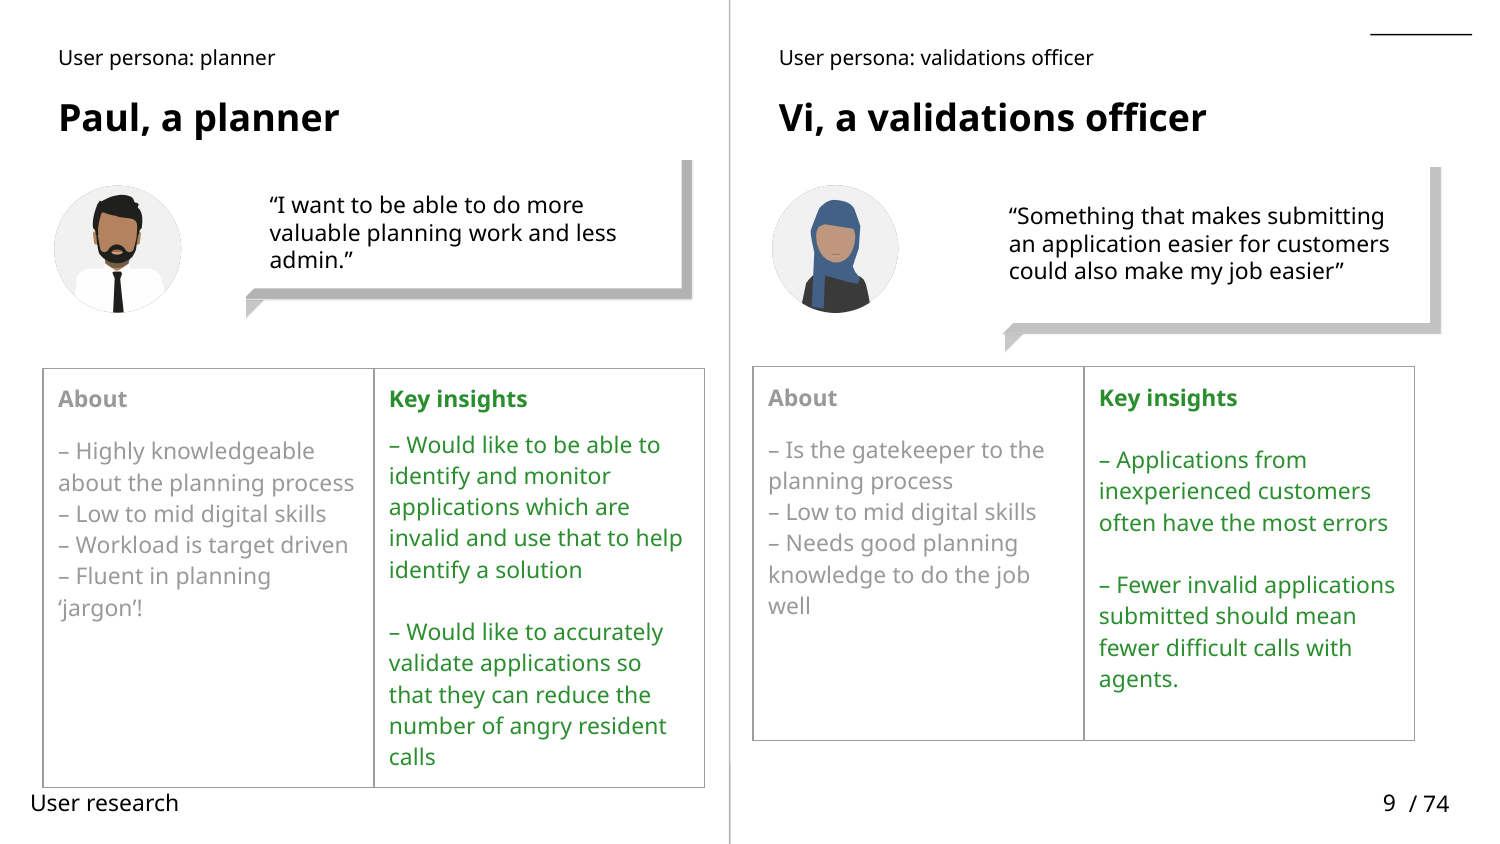

Key needs
– to complete application over multiple sessions
– to minimise costs
– one point of access
– to do work for themselves if possible, and to delegate to an agent where needed
– transparency about why information is needed
User persona: planner
Paul, a planner
User persona: validations officer
Vi, a validations officer
“I want to be able to do more valuable planning work and less admin.”
“Something that makes submitting an application easier for customers could also make my job easier”
| About – Is the gatekeeper to the planning process – Low to mid digital skills – Needs good planning knowledge to do the job well | Key insights – Applications from inexperienced customers often have the most errors – Fewer invalid applications submitted should mean fewer difficult calls with agents. |
| --- | --- |
| About – Highly knowledgeable about the planning process – Low to mid digital skills – Workload is target driven – Fluent in planning ‘jargon’! | Key insights – Would like to be able to identify and monitor applications which are invalid and use that to help identify a solution – Would like to accurately validate applications so that they can reduce the number of angry resident calls |
| --- | --- |
Key needs
– to manage multiple applications
– to share application with colleagues
– to invite client to pay planning fee
– wants to avoid invalidation but also minimise their workload
# User research